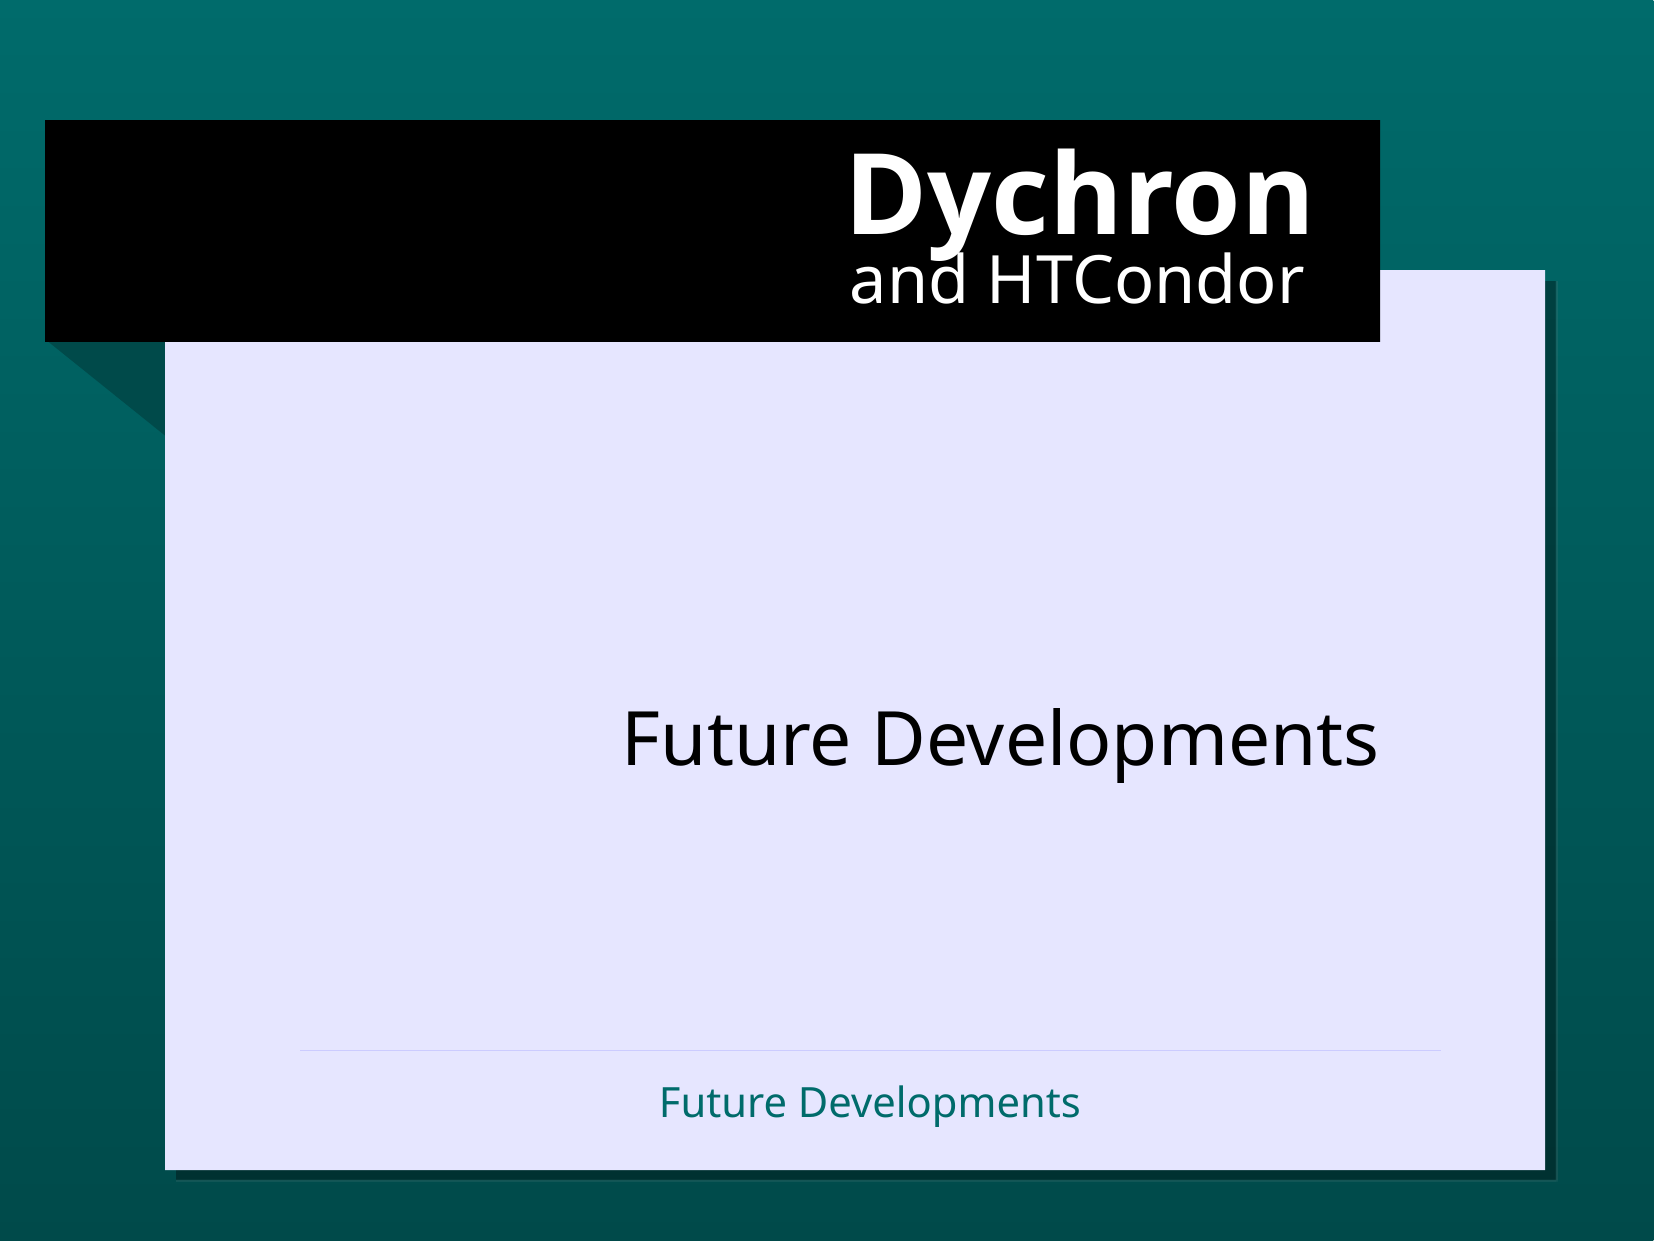

# Dychron
and HTCondor
Future Developments
Future Developments